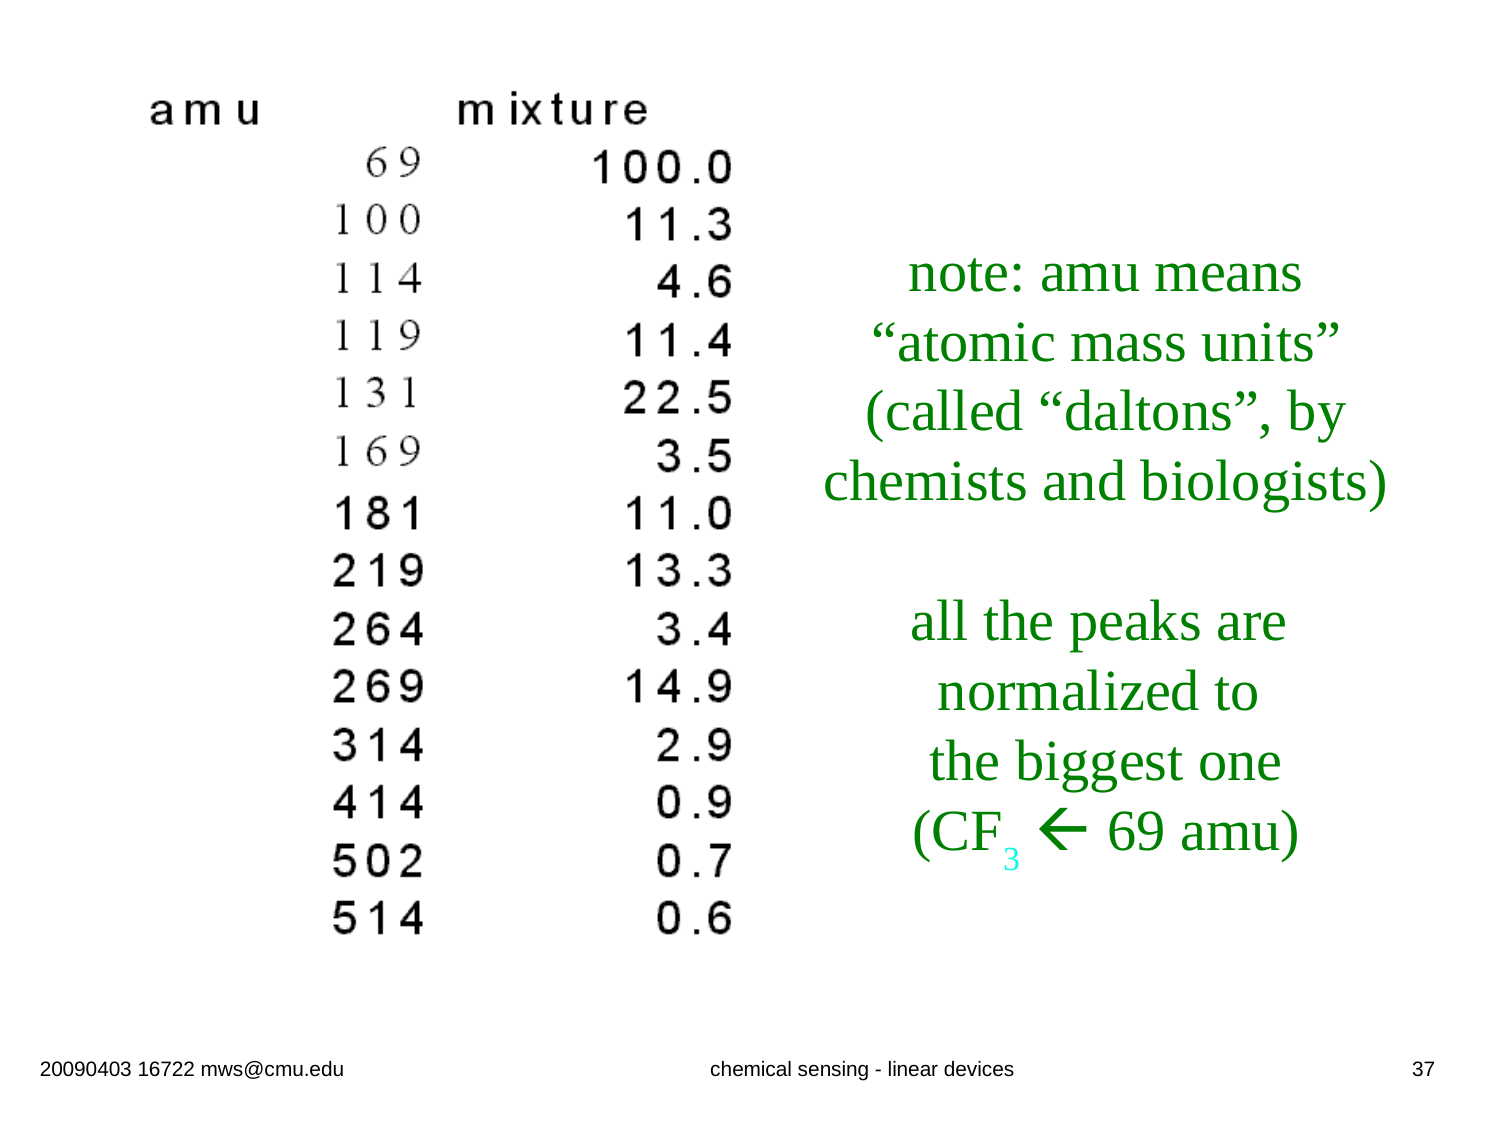

note: amu means
“atomic mass units”
(called “daltons”, by chemists and biologists)
all the peaks are
normalized to
the biggest one
(CF3  69 amu)
20090403 16722 mws@cmu.edu
chemical sensing - linear devices
37